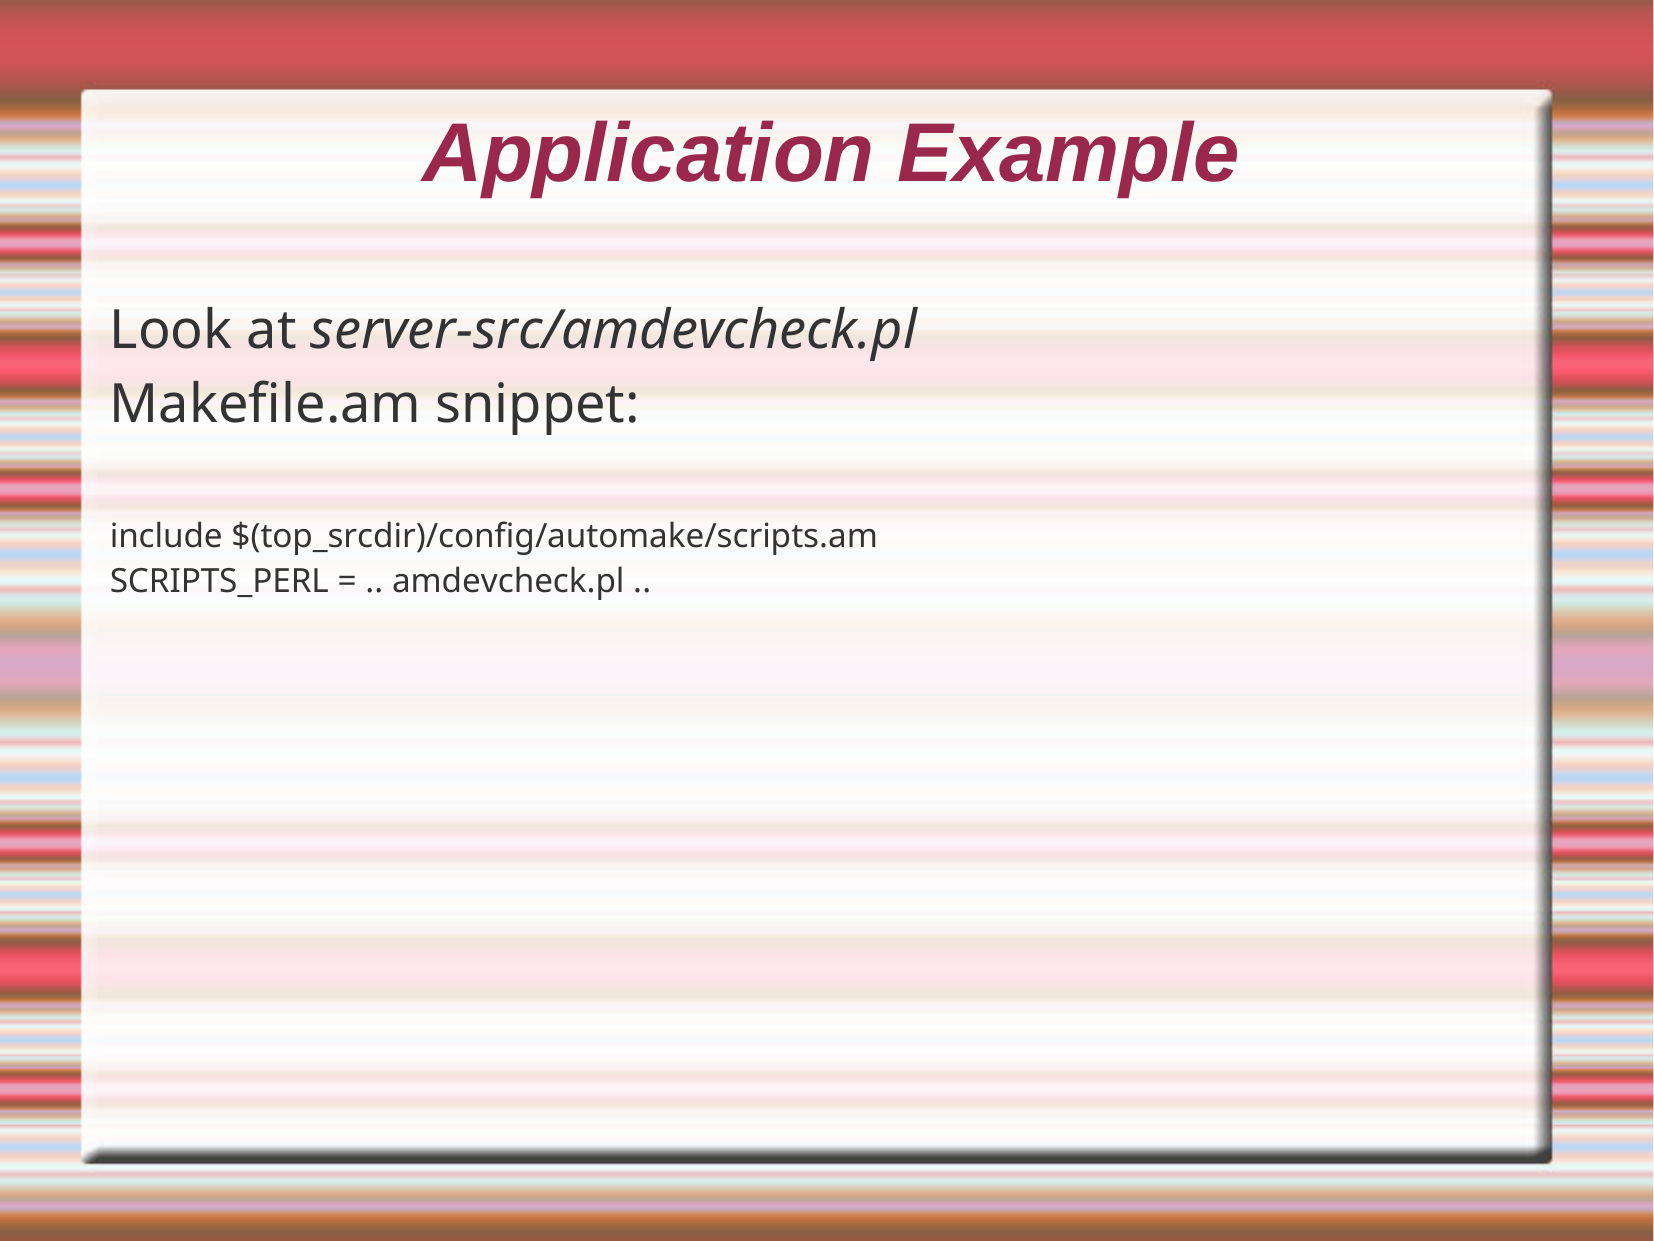

# Application Example
Look at server-src/amdevcheck.pl
Makefile.am snippet:
include $(top_srcdir)/config/automake/scripts.am
SCRIPTS_PERL = .. amdevcheck.pl ..